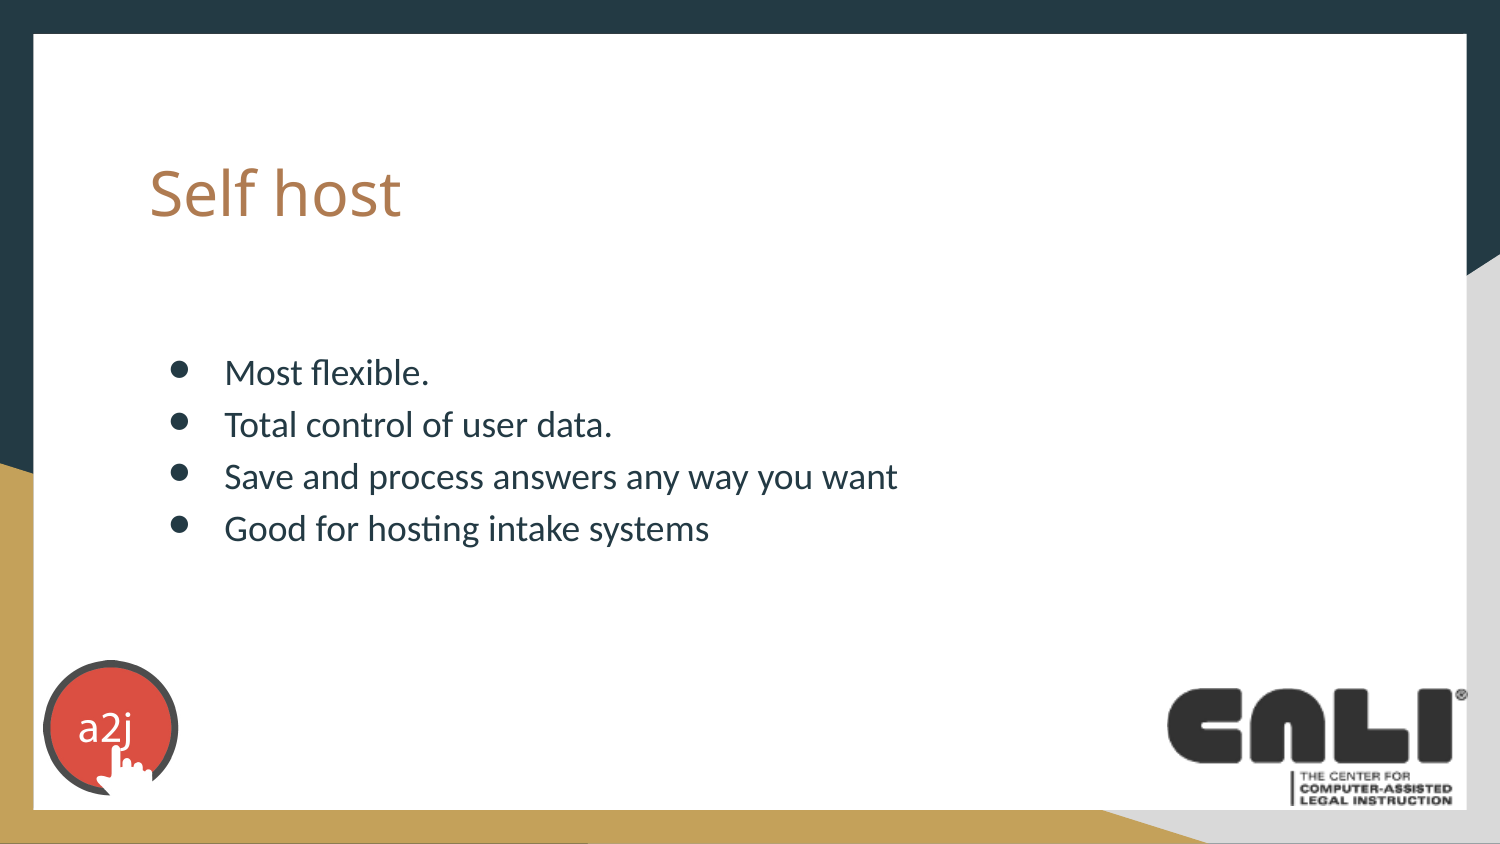

# Self host
Most flexible.
Total control of user data.
Save and process answers any way you want
Good for hosting intake systems